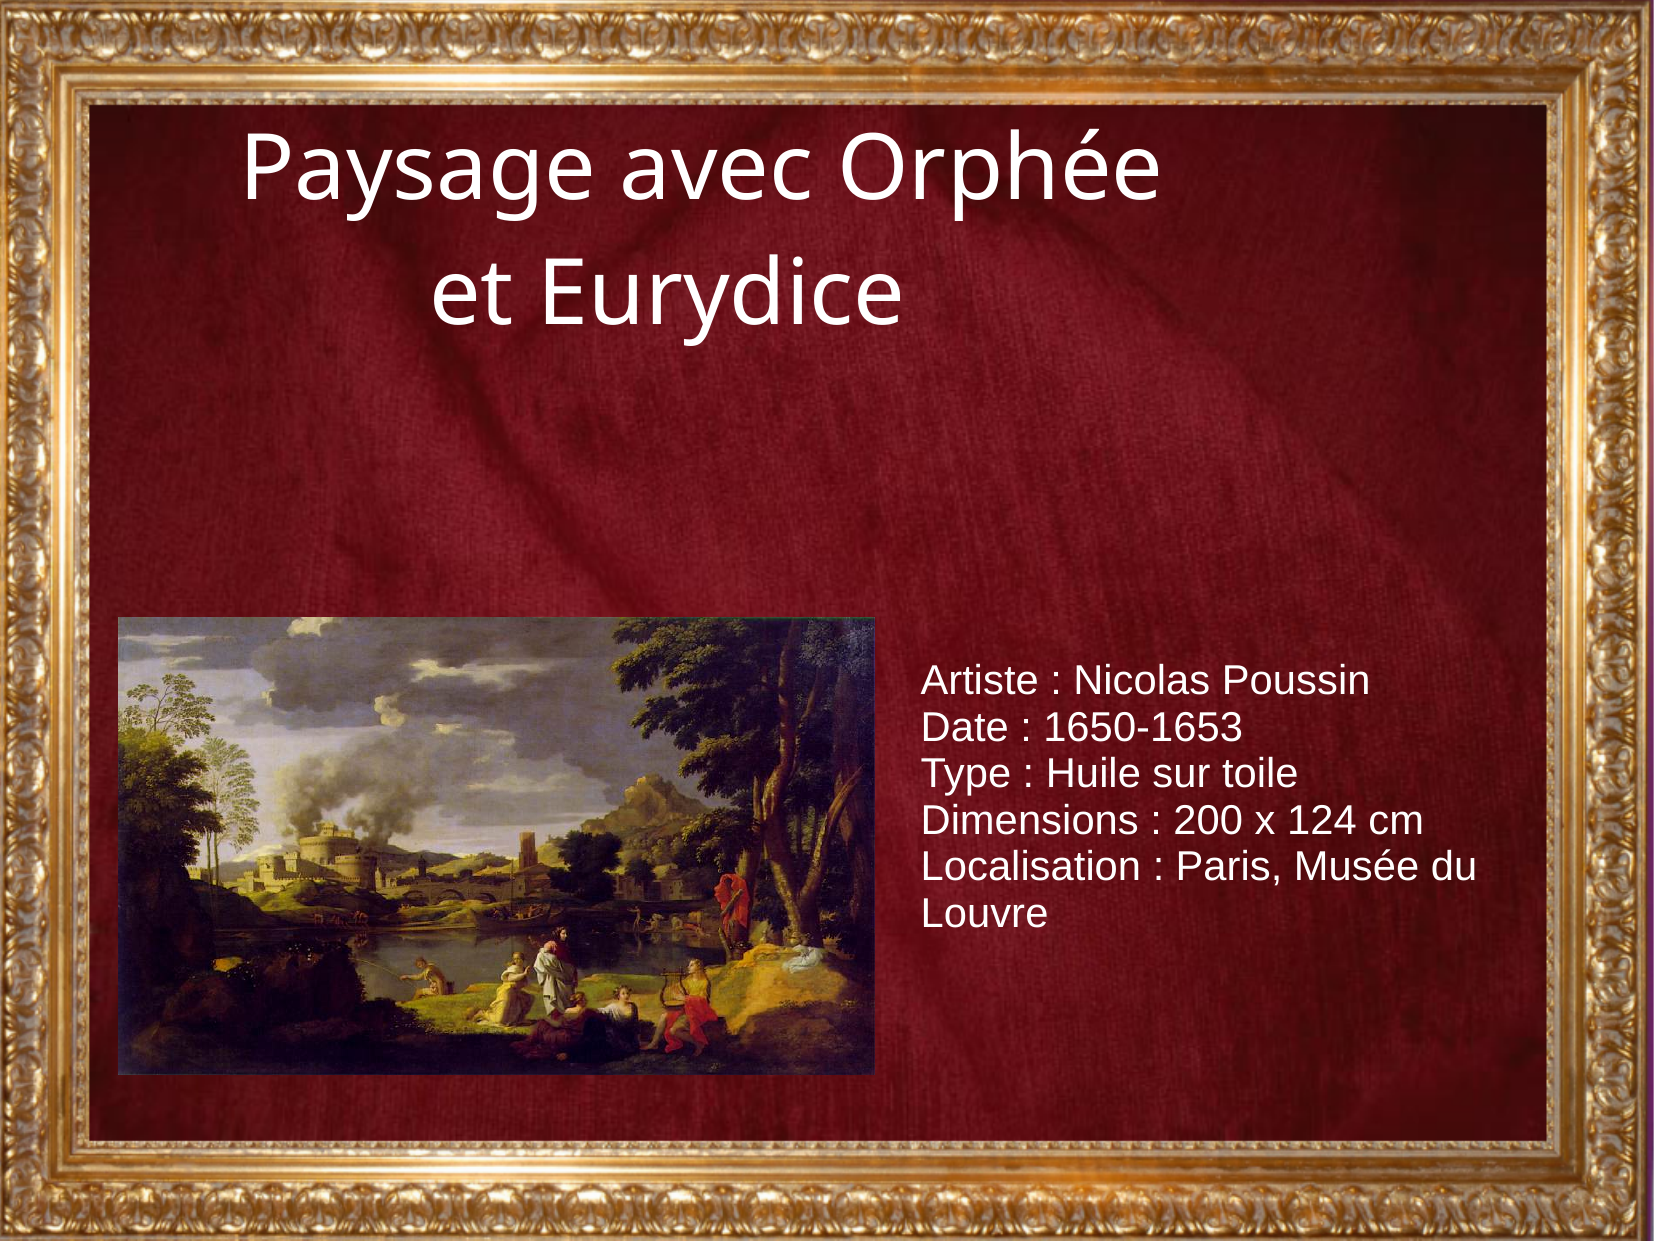

Paysage avec Orphée
 et Eurydice
Artiste : Nicolas Poussin
Date : 1650-1653
Type : Huile sur toile
Dimensions : 200 x 124 cm
Localisation : Paris, Musée du Louvre